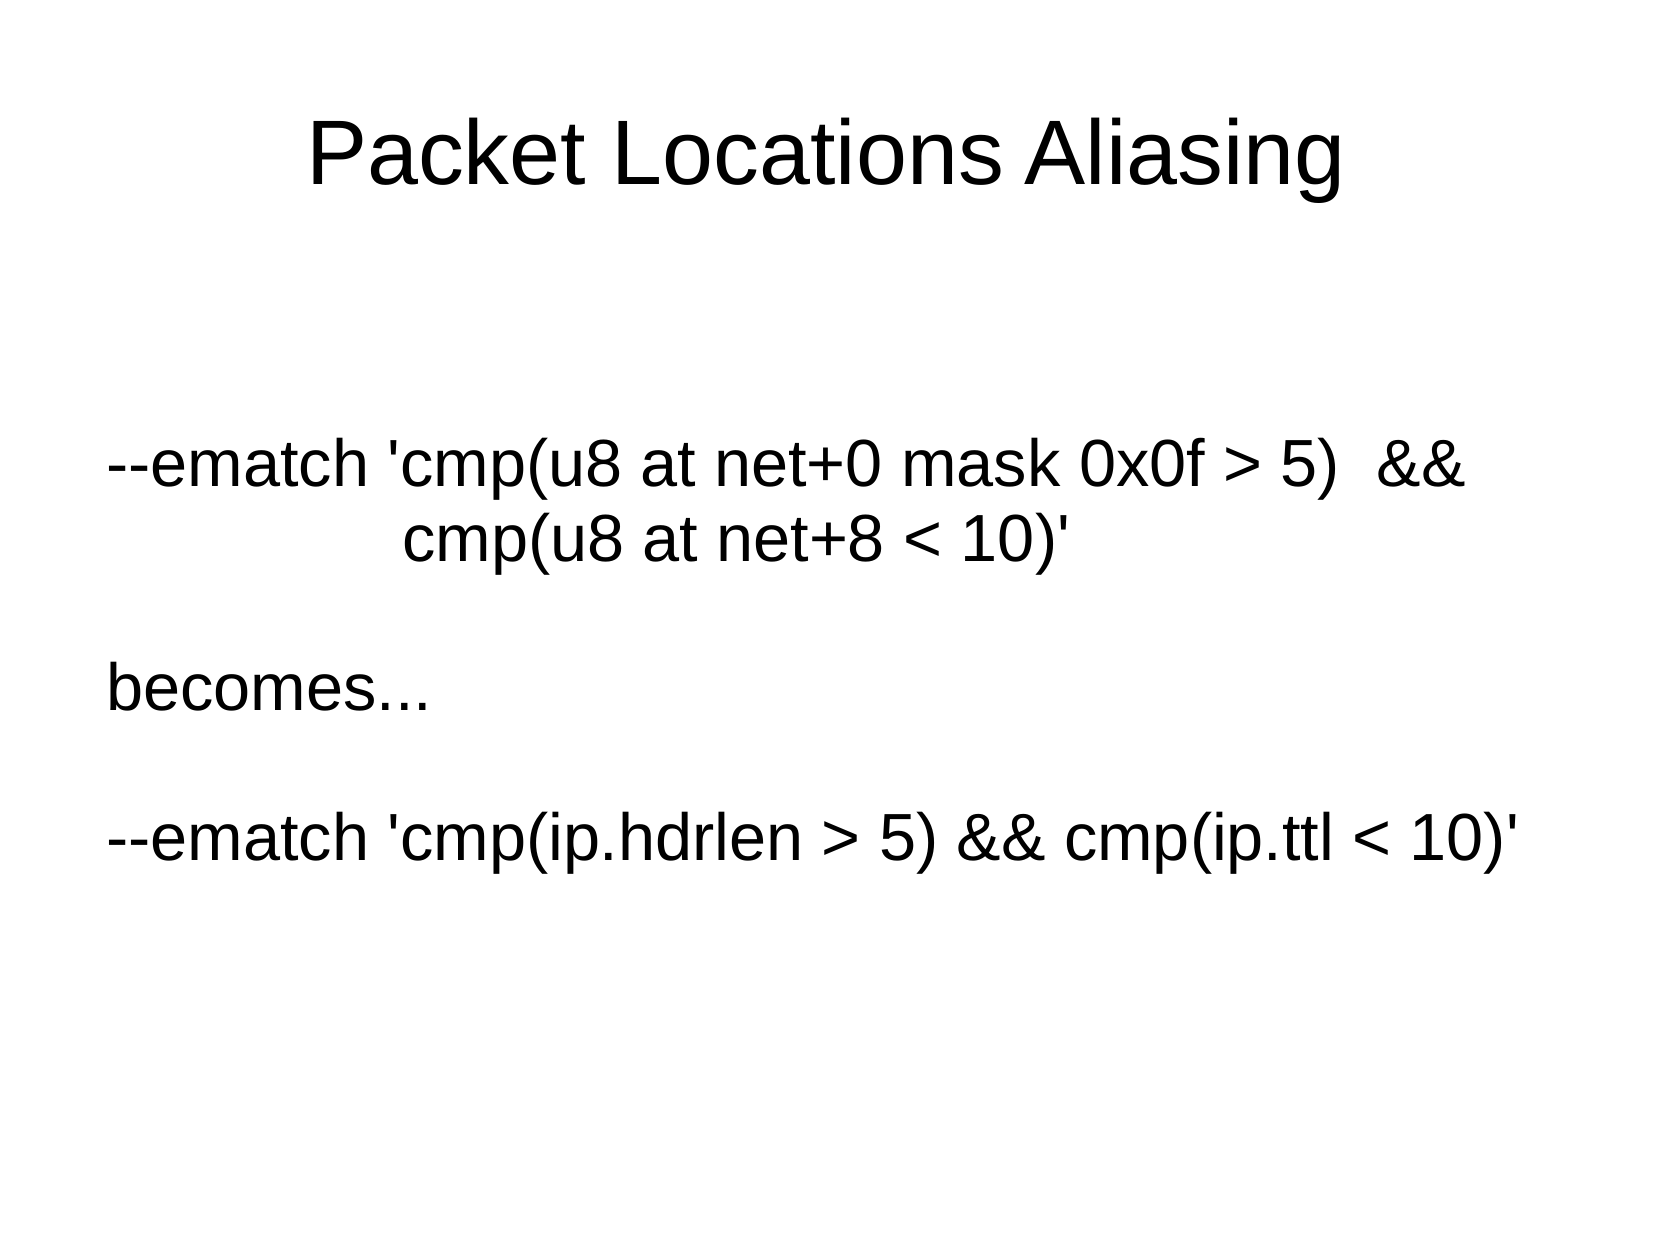

# Packet Locations Aliasing
--ematch 'cmp(u8 at net+0 mask 0x0f > 5) &&
 cmp(u8 at net+8 < 10)'
becomes...
--ematch 'cmp(ip.hdrlen > 5) && cmp(ip.ttl < 10)'